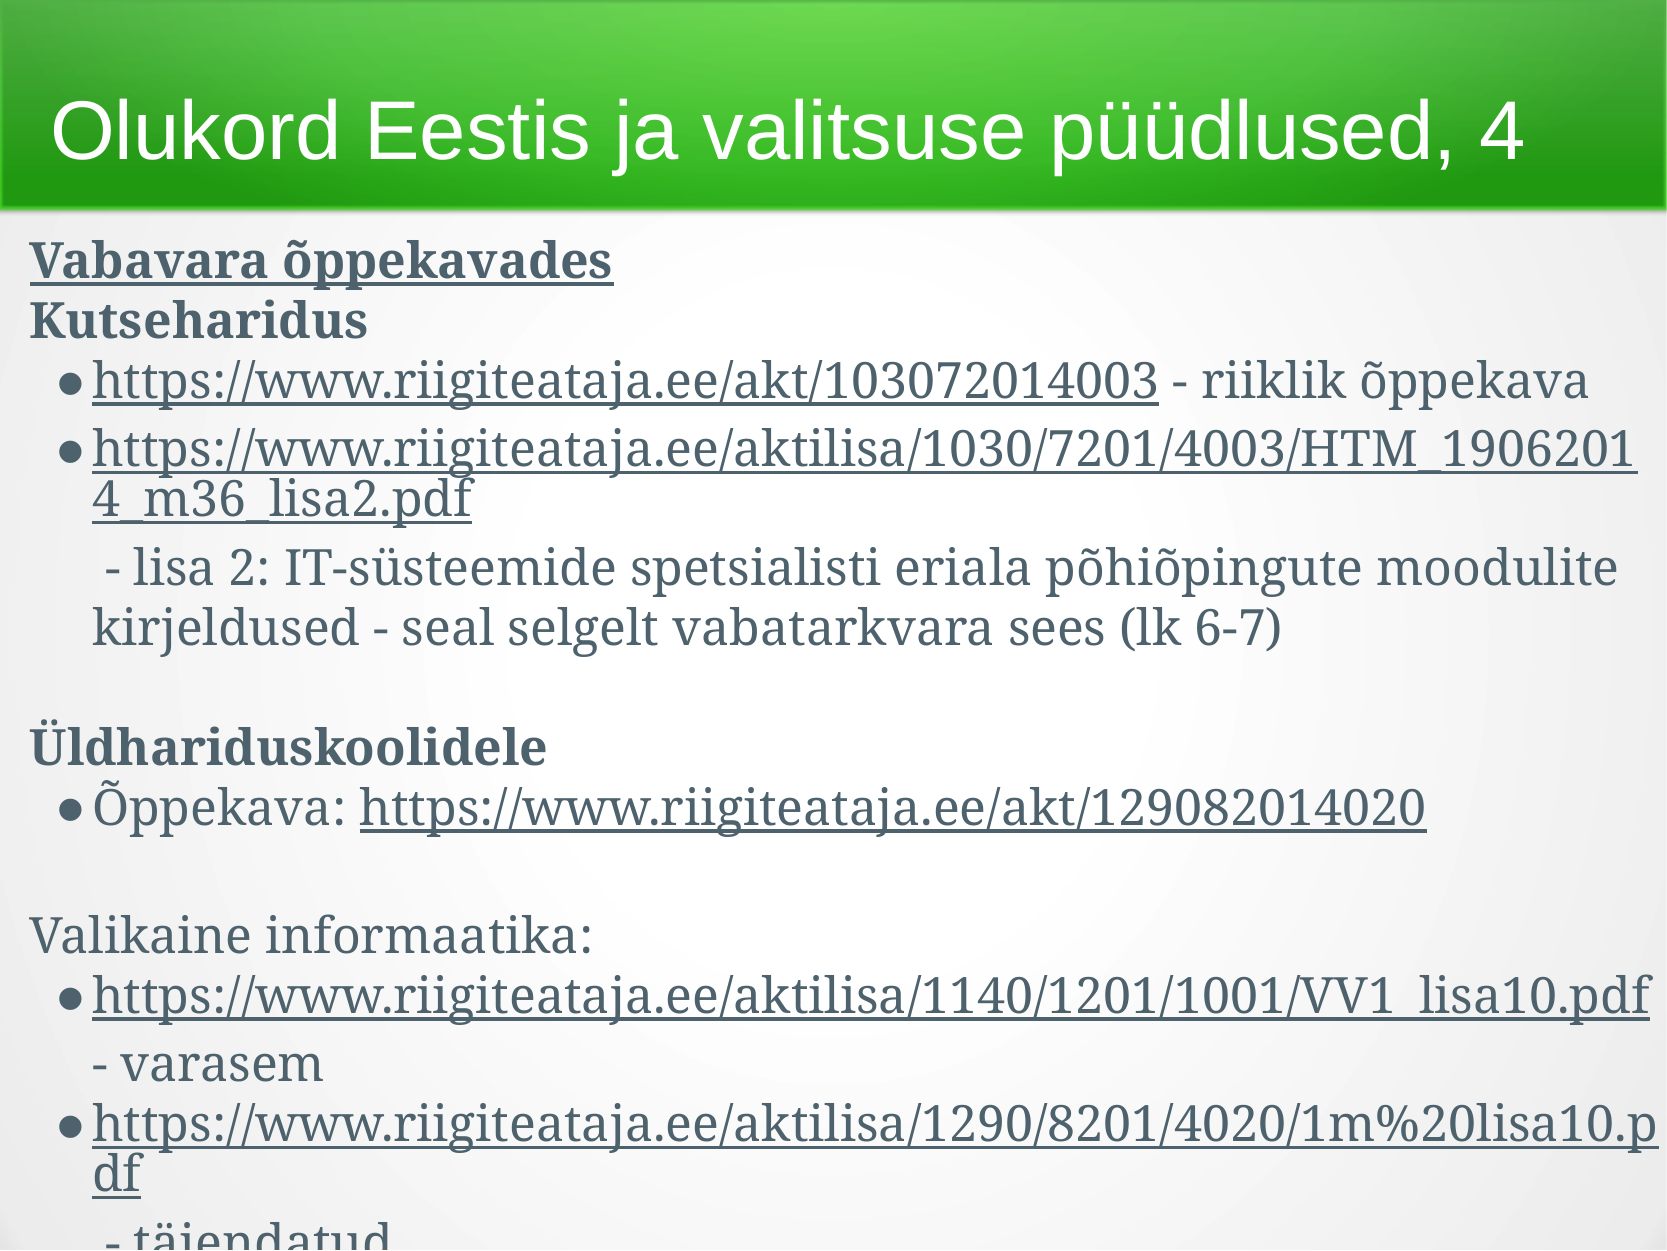

# Olukord Eestis ja valitsuse püüdlused, 4
Vabavara õppekavades
Kutseharidus
https://www.riigiteataja.ee/akt/103072014003 - riiklik õppekava
https://www.riigiteataja.ee/aktilisa/1030/7201/4003/HTM_19062014_m36_lisa2.pdf - lisa 2: IT-süsteemide spetsialisti eriala põhiõpingute moodulite kirjeldused - seal selgelt vabatarkvara sees (lk 6-7)
Üldhariduskoolidele
Õppekava: https://www.riigiteataja.ee/akt/129082014020
Valikaine informaatika:
https://www.riigiteataja.ee/aktilisa/1140/1201/1001/VV1_lisa10.pdf - varasem
https://www.riigiteataja.ee/aktilisa/1290/8201/4020/1m%20lisa10.pdf - täiendatud